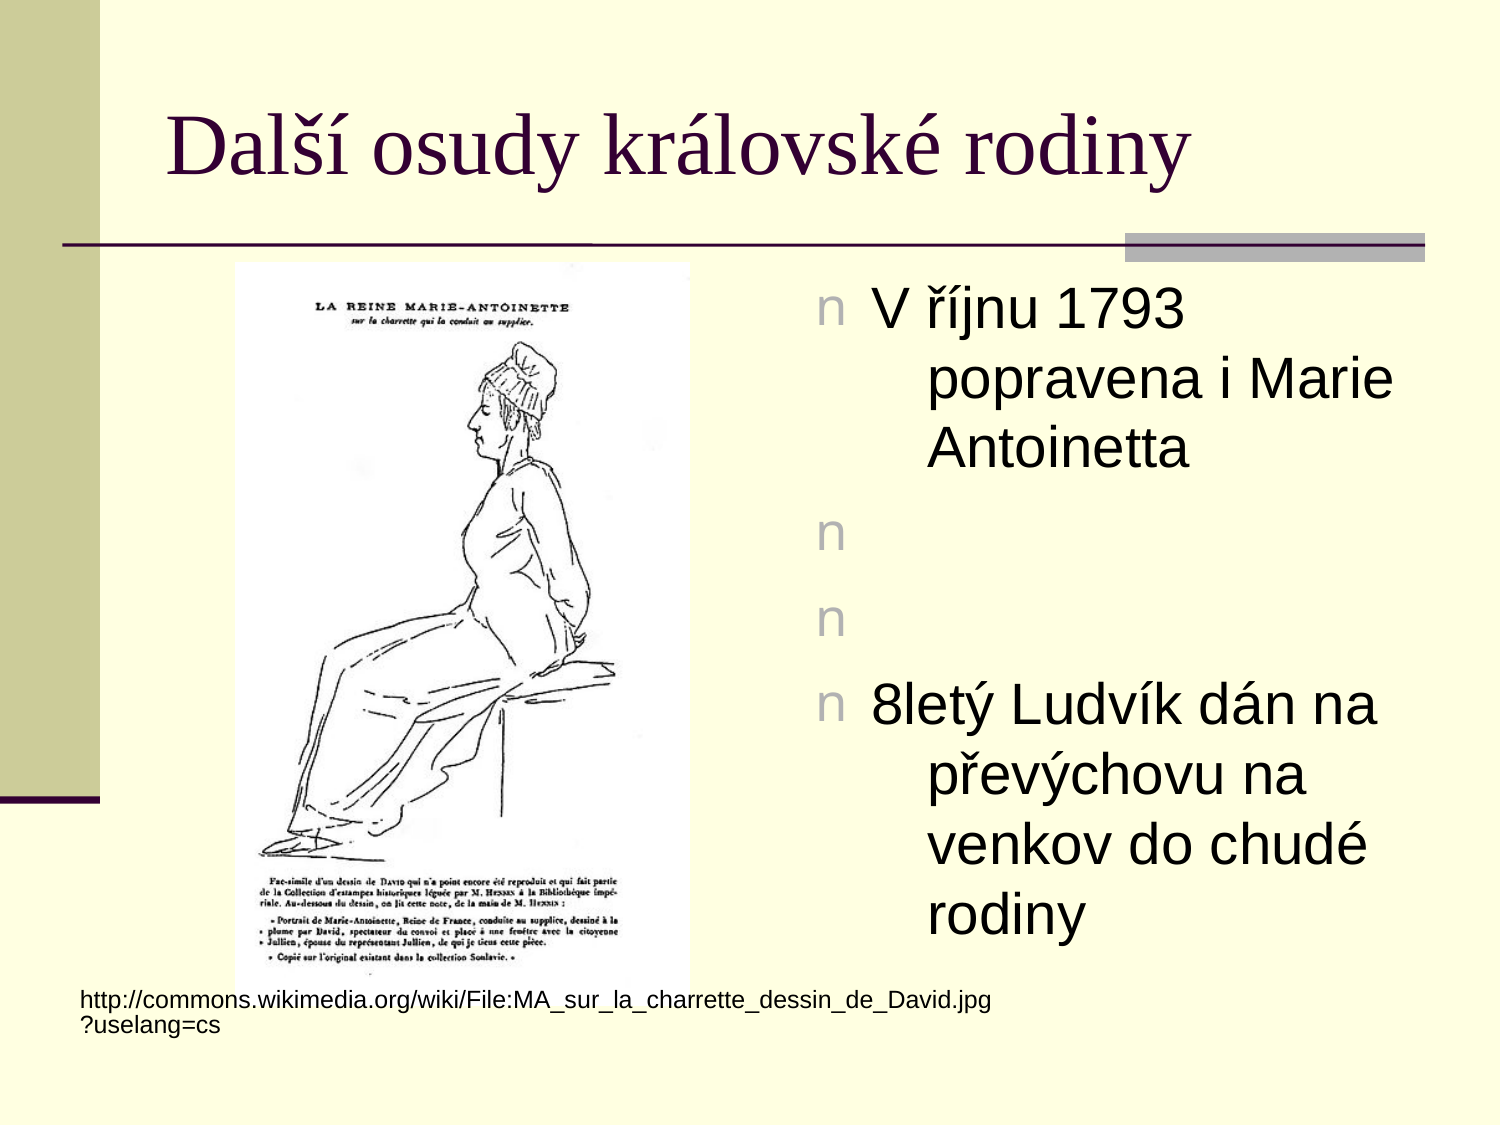

# Další osudy královské rodiny
V říjnu 1793 popravena i Marie Antoinetta
8letý Ludvík dán na převýchovu na venkov do chudé rodiny
http://commons.wikimedia.org/wiki/File:MA_sur_la_charrette_dessin_de_David.jpg?uselang=cs